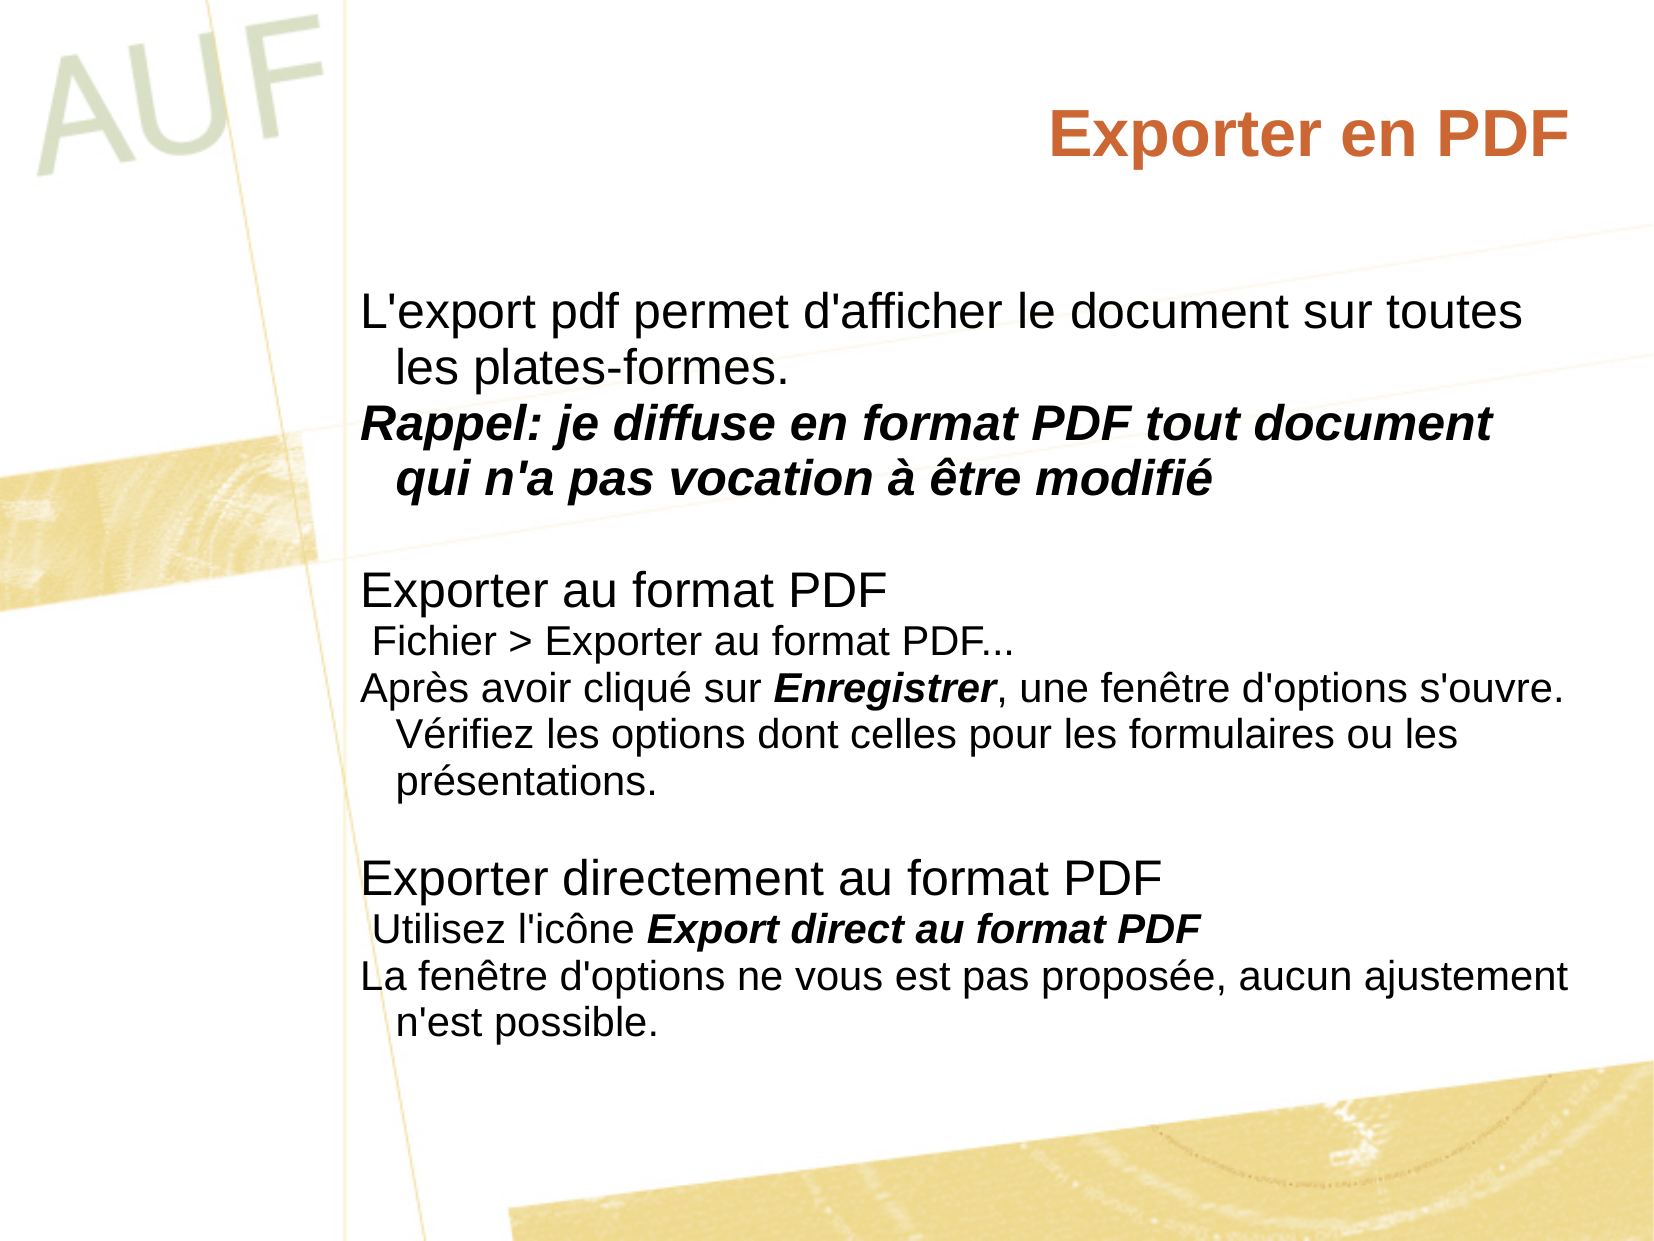

# Exporter en PDF
L'export pdf permet d'afficher le document sur toutes les plates-formes.
Rappel: je diffuse en format PDF tout document qui n'a pas vocation à être modifié
Exporter au format PDF
 Fichier > Exporter au format PDF...
Après avoir cliqué sur Enregistrer, une fenêtre d'options s'ouvre. Vérifiez les options dont celles pour les formulaires ou les présentations.
Exporter directement au format PDF
 Utilisez l'icône Export direct au format PDF
La fenêtre d'options ne vous est pas proposée, aucun ajustement n'est possible.